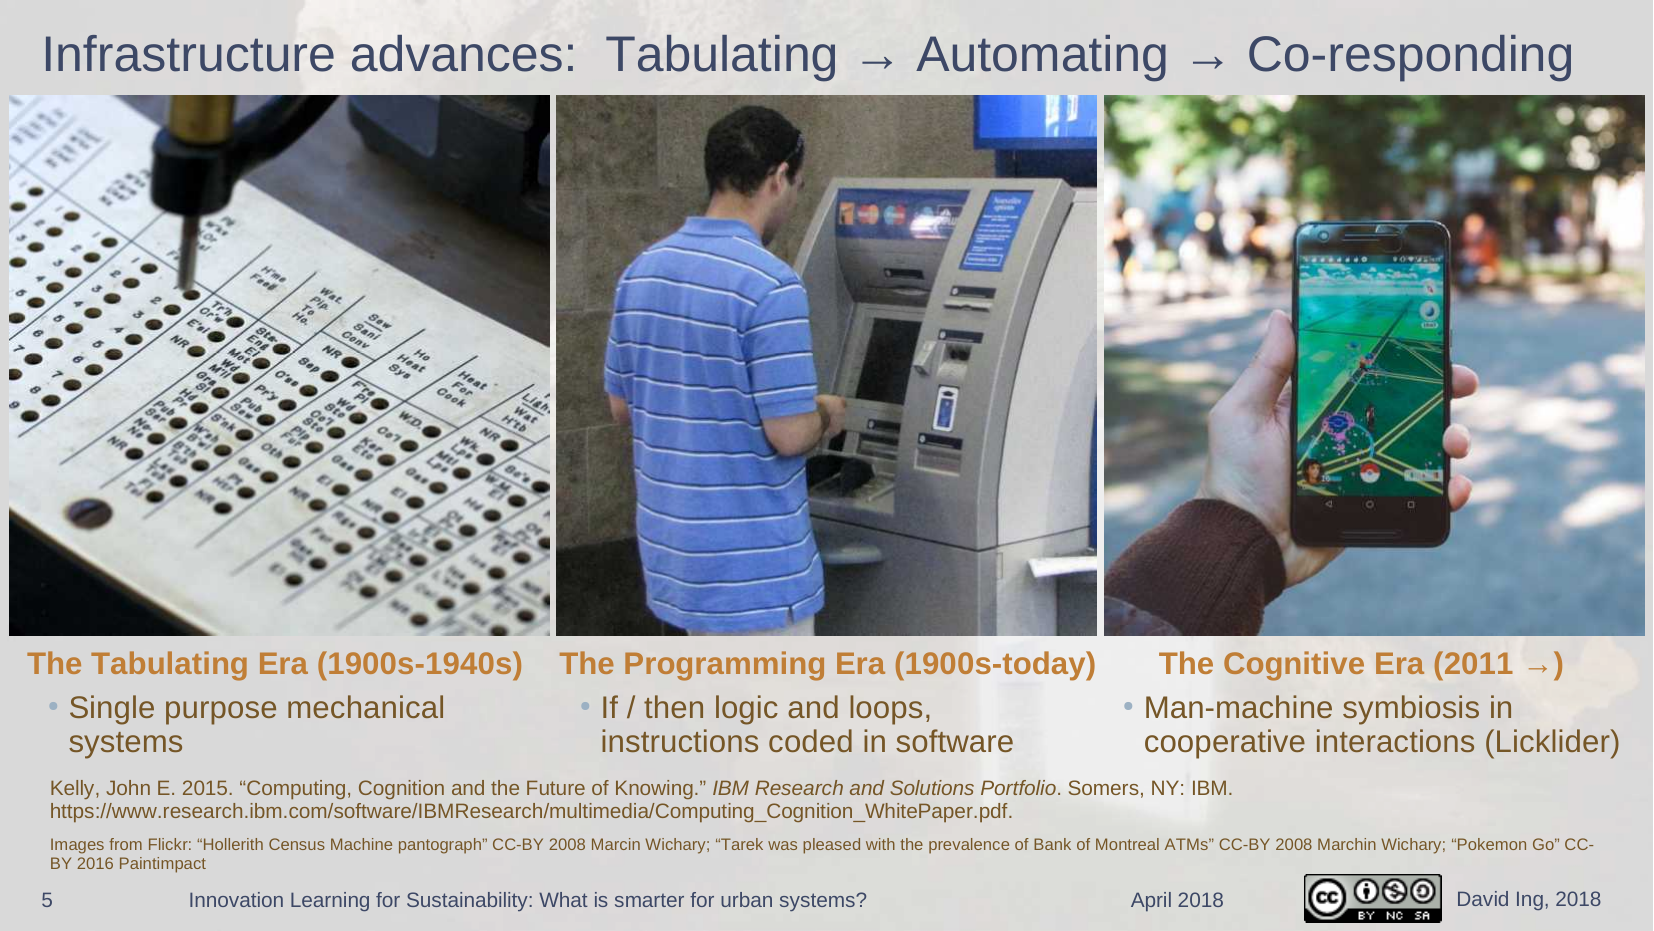

# Infrastructure advances: Tabulating → Automating → Co-responding
The Tabulating Era (1900s-1940s)
Single purpose mechanical systems
The Programming Era (1900s-today)
If / then logic and loops, instructions coded in software
The Cognitive Era (2011 →)
Man-machine symbiosis in cooperative interactions (Licklider)
Kelly, John E. 2015. “Computing, Cognition and the Future of Knowing.” IBM Research and Solutions Portfolio. Somers, NY: IBM. https://www.research.ibm.com/software/IBMResearch/multimedia/Computing_Cognition_WhitePaper.pdf.
Images from Flickr: “Hollerith Census Machine pantograph” CC-BY 2008 Marcin Wichary; “Tarek was pleased with the prevalence of Bank of Montreal ATMs” CC-BY 2008 Marchin Wichary; “Pokemon Go” CC-BY 2016 Paintimpact
Innovation Learning for Sustainability: What is smarter for urban systems?
April 2018
5